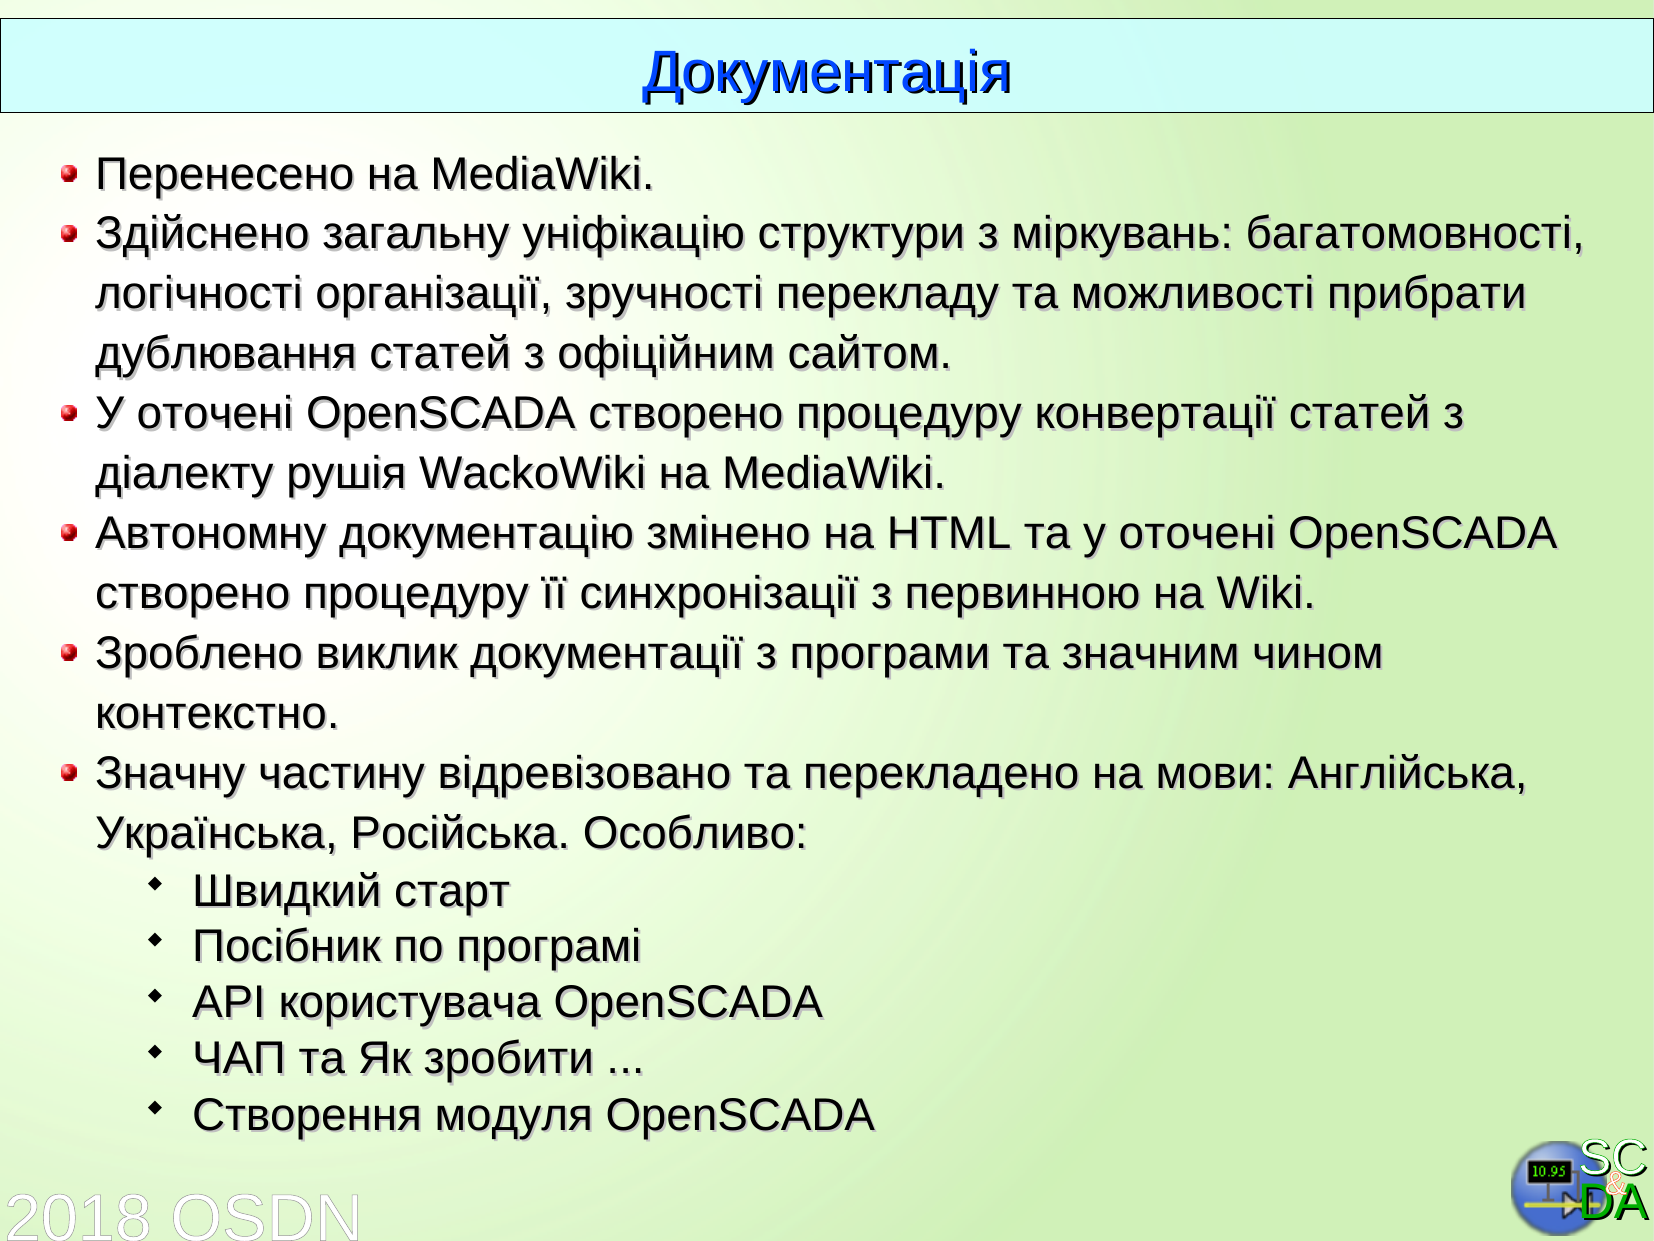

# Документація
Перенесено на MediaWiki.
Здійснено загальну уніфікацію структури з міркувань: багатомовності, логічності організації, зручності перекладу та можливості прибрати дублювання статей з офіційним сайтом.
У оточені OpenSCADA створено процедуру конвертації статей з діалекту рушія WackoWiki на MediaWiki.
Автономну документацію змінено на HTML та у оточені OpenSCADA створено процедуру її синхронізації з первинною на Wiki.
Зроблено виклик документації з програми та значним чином контекстно.
Значну частину відревізовано та перекладено на мови: Англійська, Українська, Російська. Особливо:
Швидкий старт
Посібник по програмі
API користувача OpenSCADA
ЧАП та Як зробити ...
Створення модуля OpenSCADA